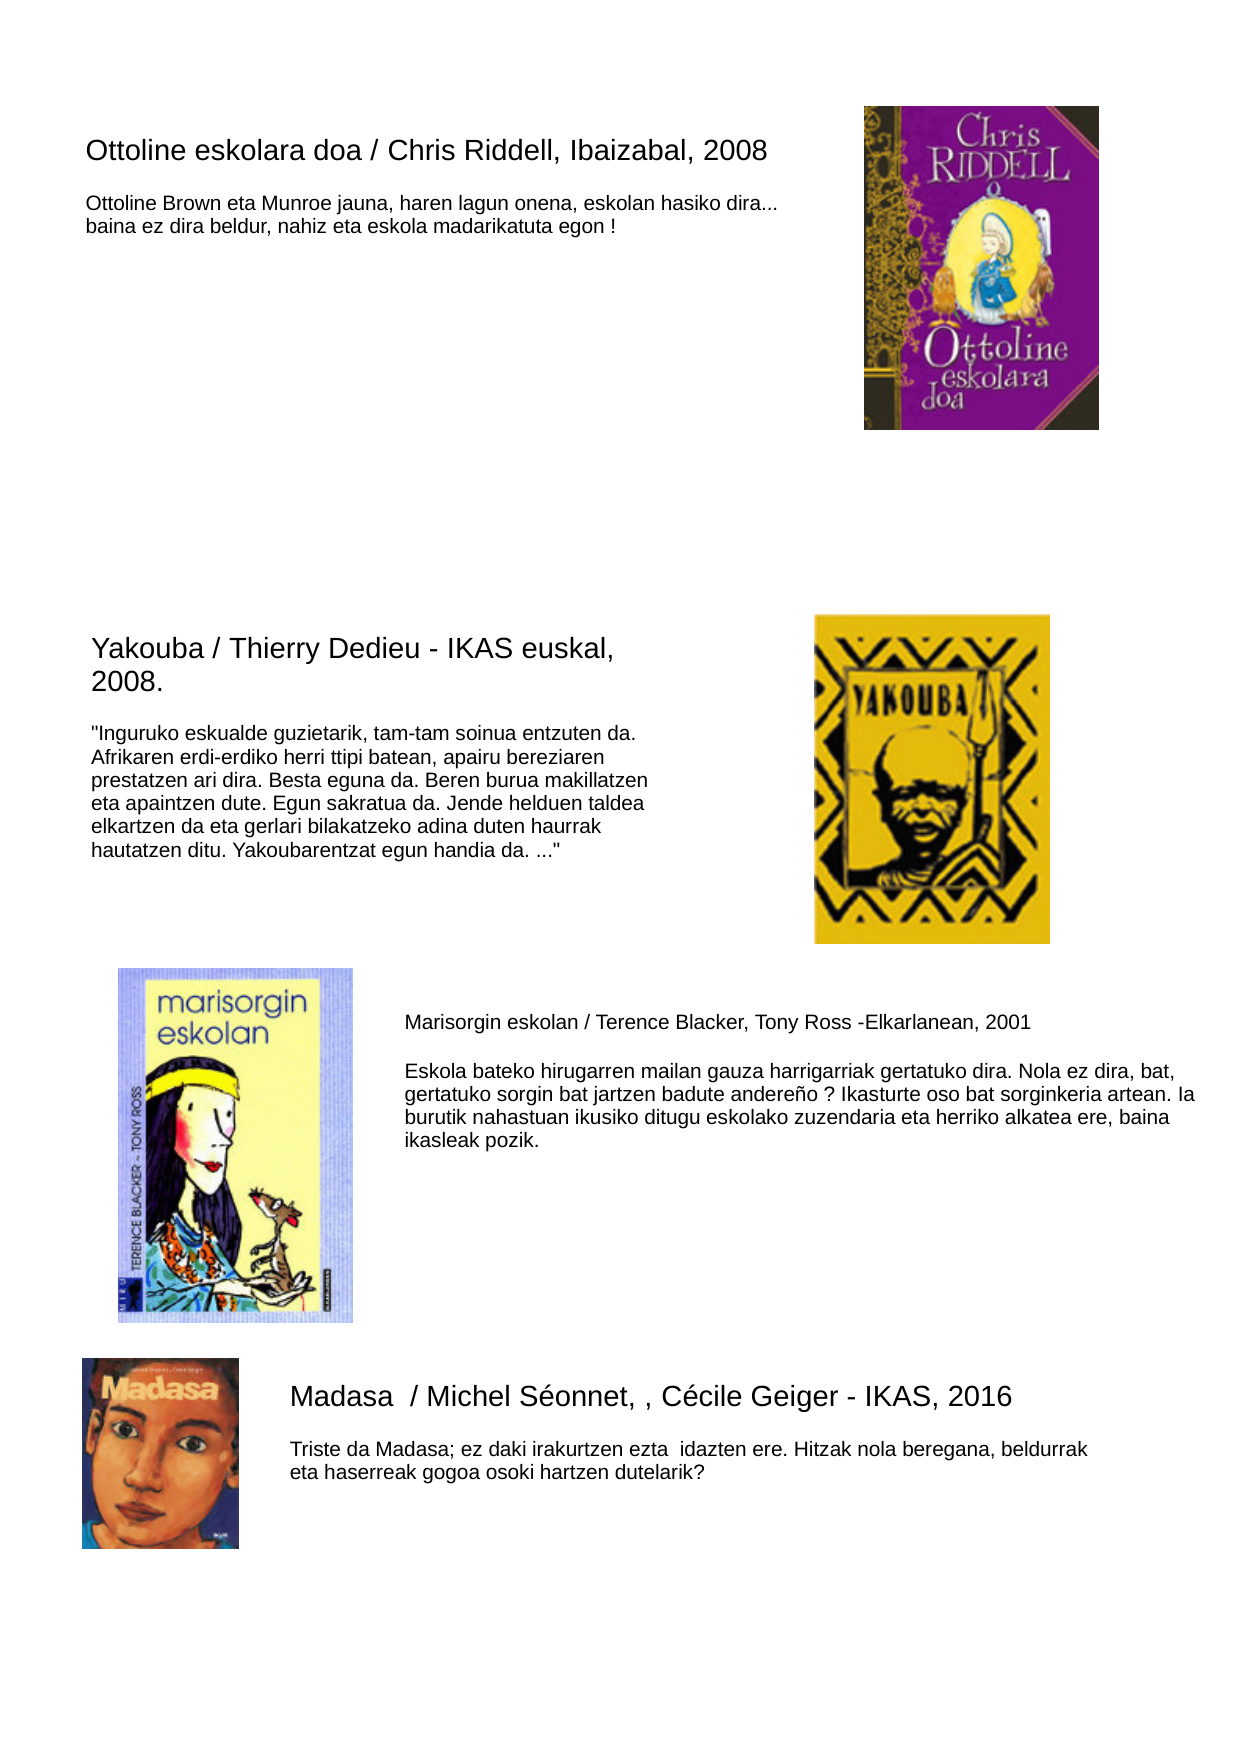

Ottoline eskolara doa / Chris Riddell, Ibaizabal, 2008
Ottoline Brown eta Munroe jauna, haren lagun onena, eskolan hasiko dira... baina ez dira beldur, nahiz eta eskola madarikatuta egon !
Yakouba / Thierry Dedieu - IKAS euskal, 2008.
"Inguruko eskualde guzietarik, tam-tam soinua entzuten da. Afrikaren erdi-erdiko herri ttipi batean, apairu bereziaren prestatzen ari dira. Besta eguna da. Beren burua makillatzen eta apaintzen dute. Egun sakratua da. Jende helduen taldea elkartzen da eta gerlari bilakatzeko adina duten haurrak hautatzen ditu. Yakoubarentzat egun handia da. ..."
Marisorgin eskolan / Terence Blacker, Tony Ross -Elkarlanean, 2001
Eskola bateko hirugarren mailan gauza harrigarriak gertatuko dira. Nola ez dira, bat, gertatuko sorgin bat jartzen badute andereño ? Ikasturte oso bat sorginkeria artean. Ia burutik nahastuan ikusiko ditugu eskolako zuzendaria eta herriko alkatea ere, baina ikasleak pozik.
Madasa  / Michel Séonnet, , Cécile Geiger - IKAS, 2016
Triste da Madasa; ez daki irakurtzen ezta idazten ere. Hitzak nola beregana, beldurrak eta haserreak gogoa osoki hartzen dutelarik?